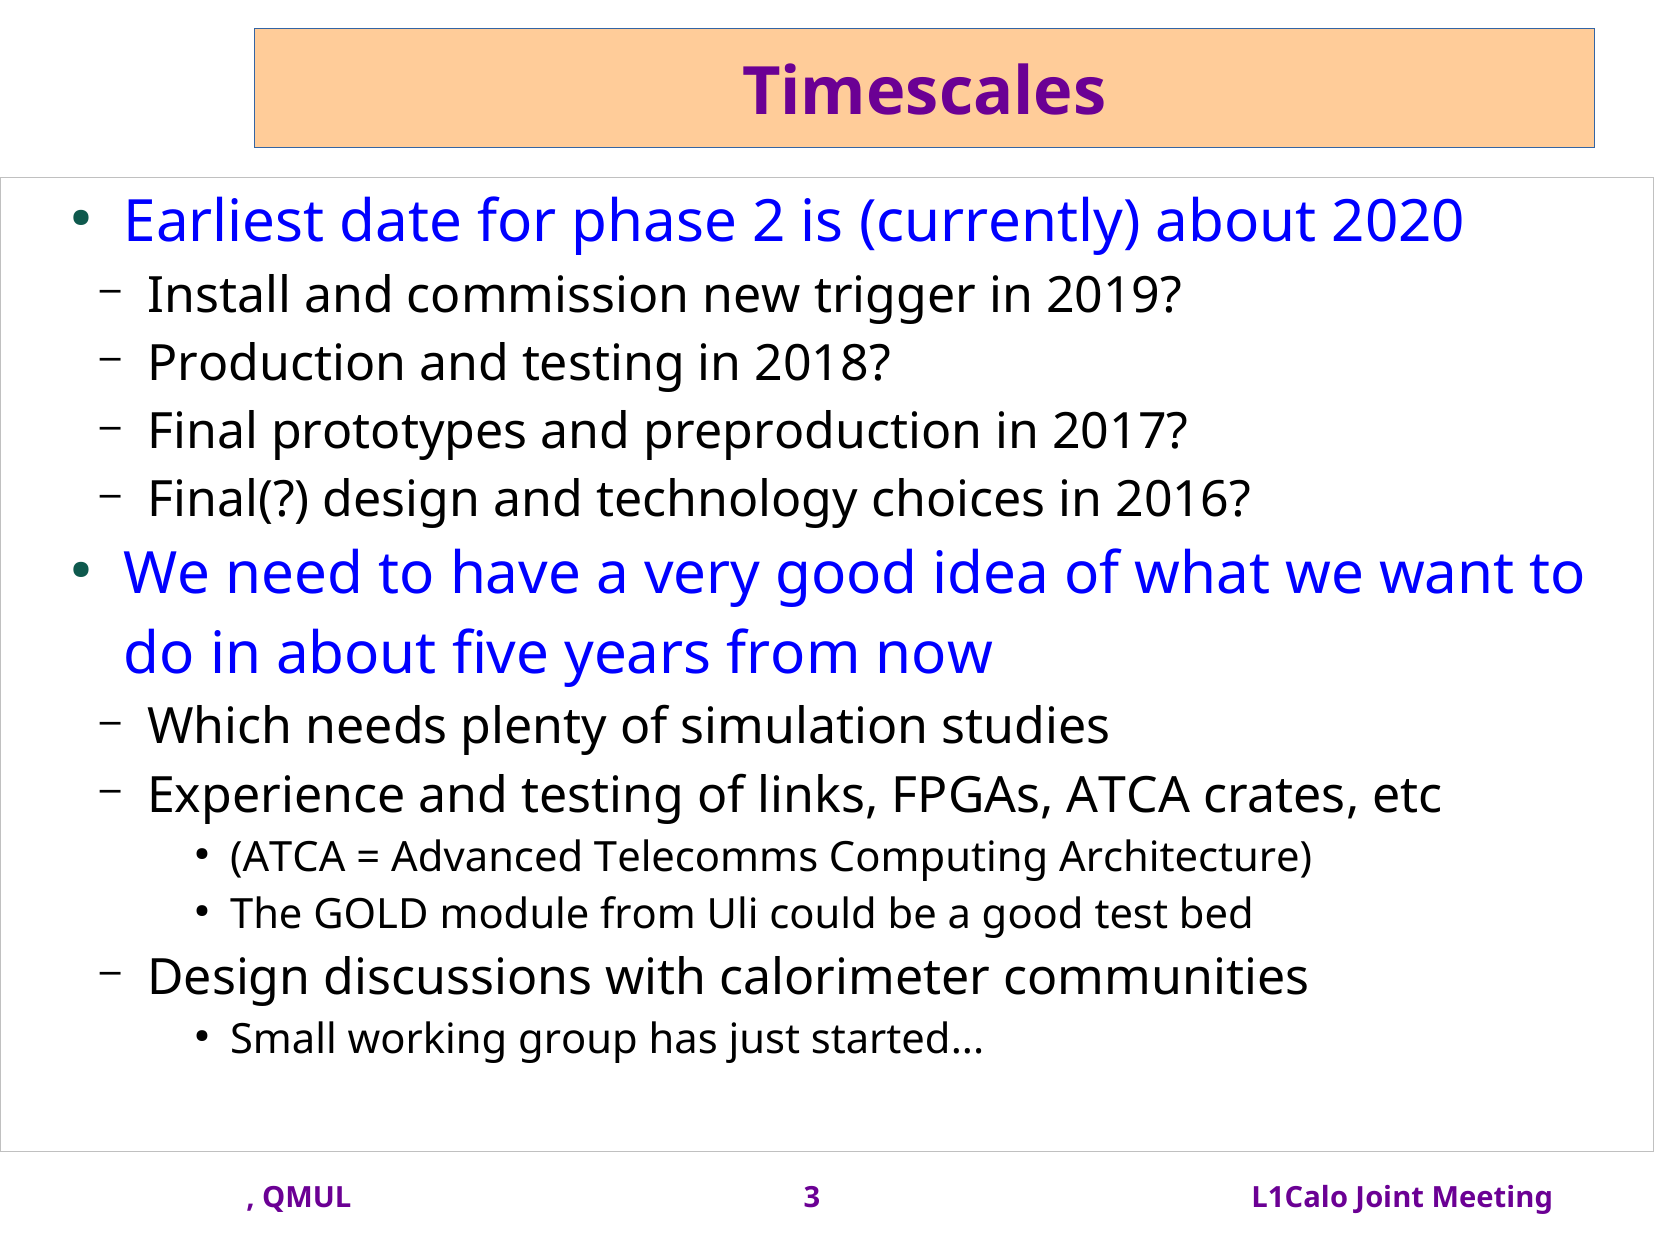

# Timescales
Earliest date for phase 2 is (currently) about 2020
Install and commission new trigger in 2019?
Production and testing in 2018?
Final prototypes and preproduction in 2017?
Final(?) design and technology choices in 2016?
We need to have a very good idea of what we want to do in about five years from now
Which needs plenty of simulation studies
Experience and testing of links, FPGAs, ATCA crates, etc
(ATCA = Advanced Telecomms Computing Architecture)
The GOLD module from Uli could be a good test bed
Design discussions with calorimeter communities
Small working group has just started...